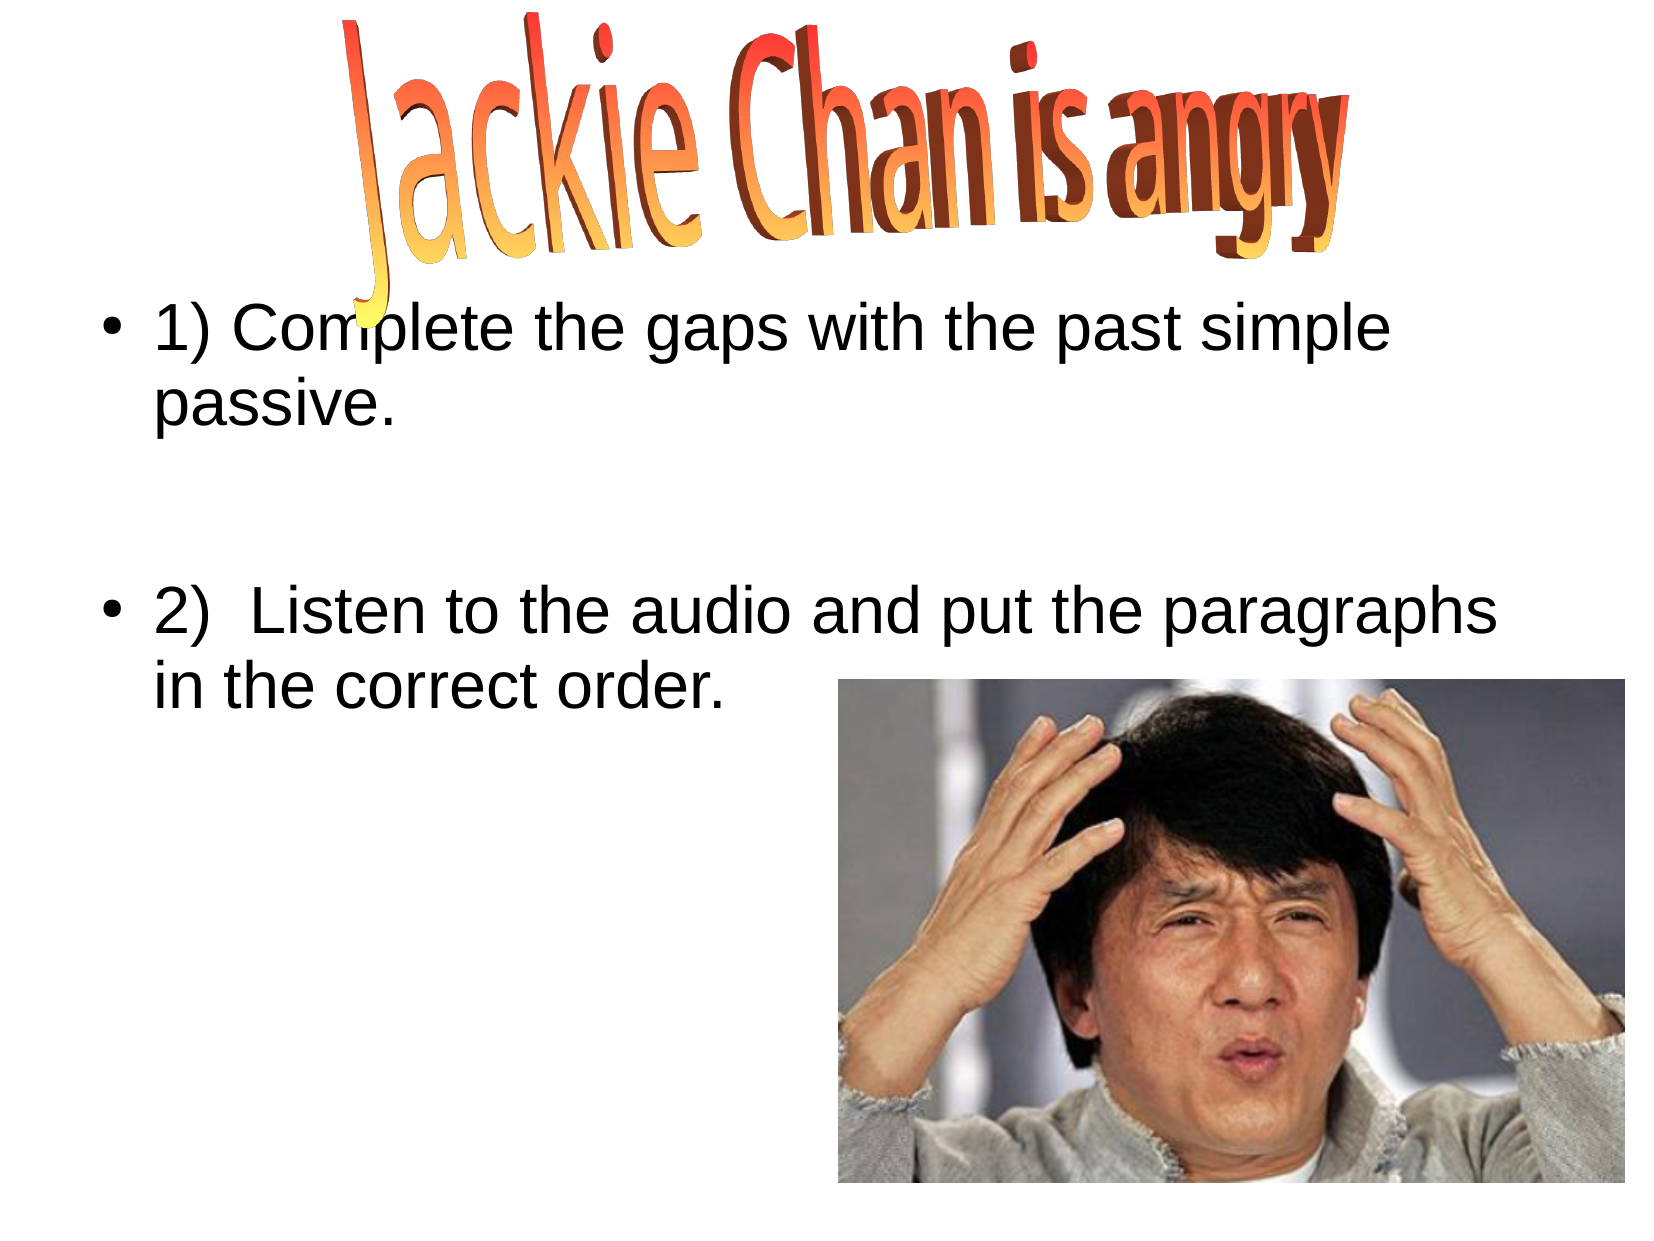

Jackie Chan is angry
# 1) Complete the gaps with the past simple passive.
2) Listen to the audio and put the paragraphs in the correct order.